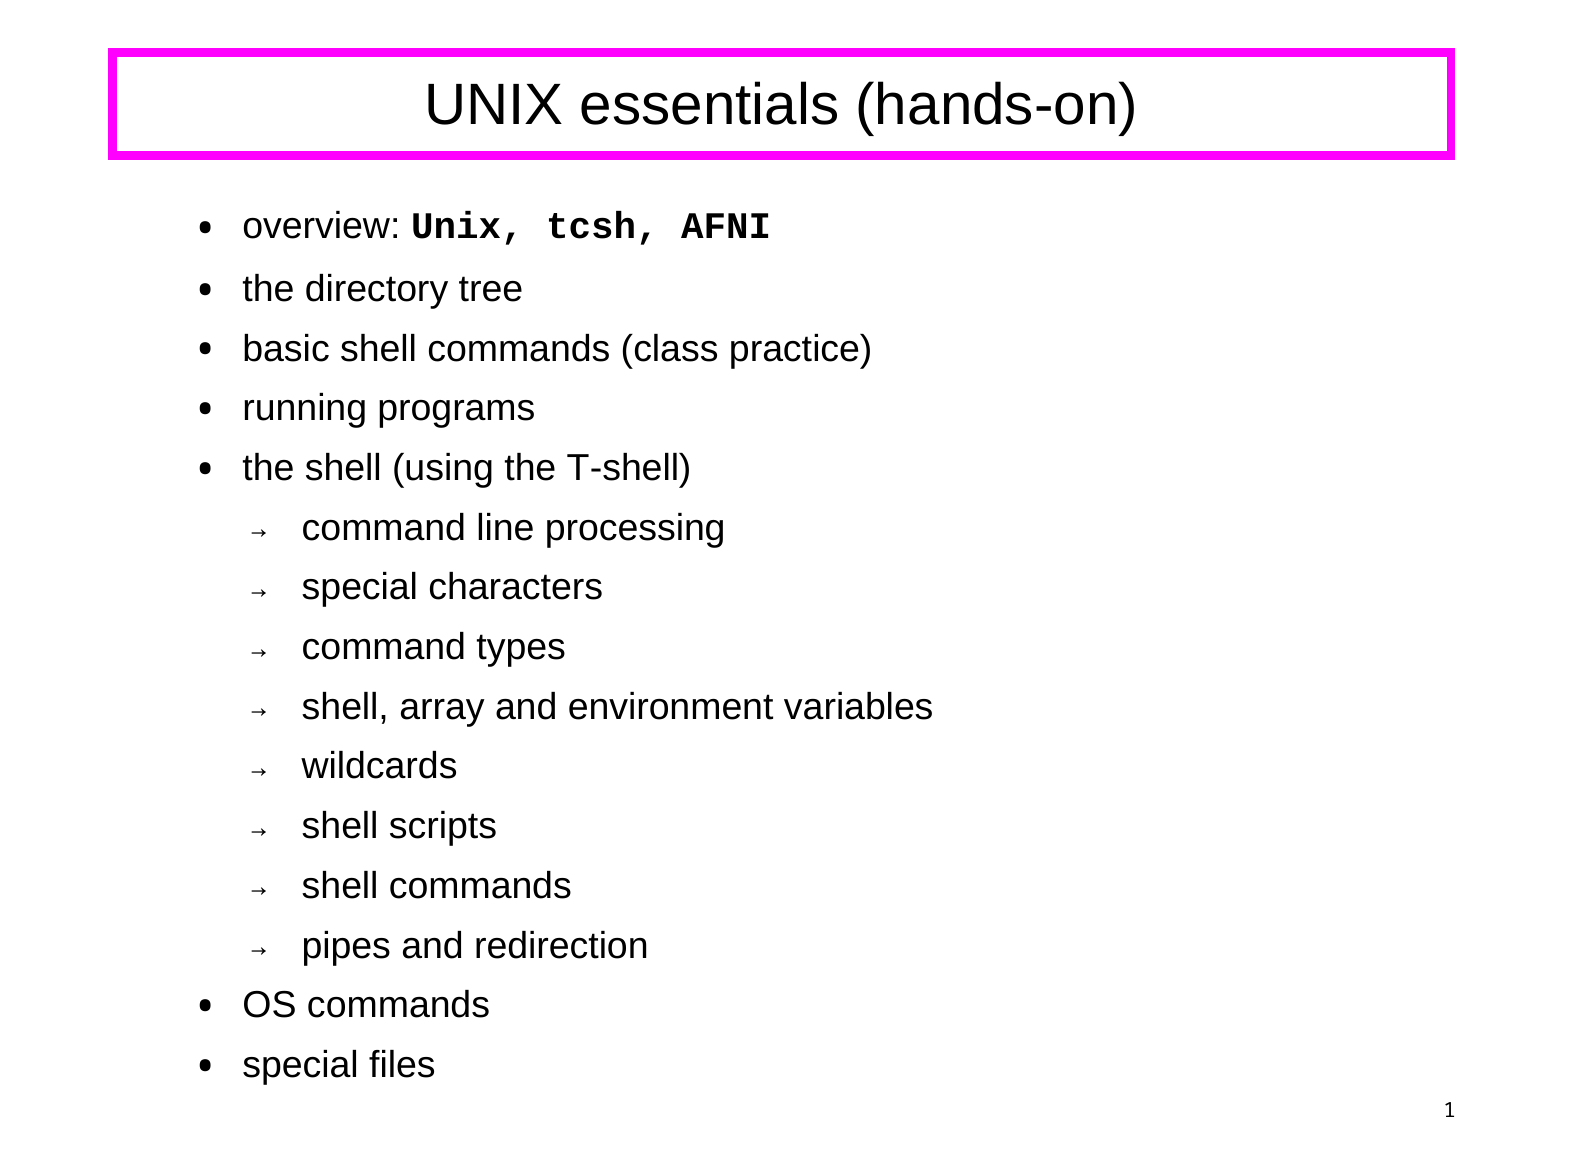

# UNIX essentials (hands-on)
overview: Unix, tcsh, AFNI
the directory tree
basic shell commands (class practice)
running programs
the shell (using the T-shell)
command line processing
special characters
command types
shell, array and environment variables
wildcards
shell scripts
shell commands
pipes and redirection
OS commands
special files